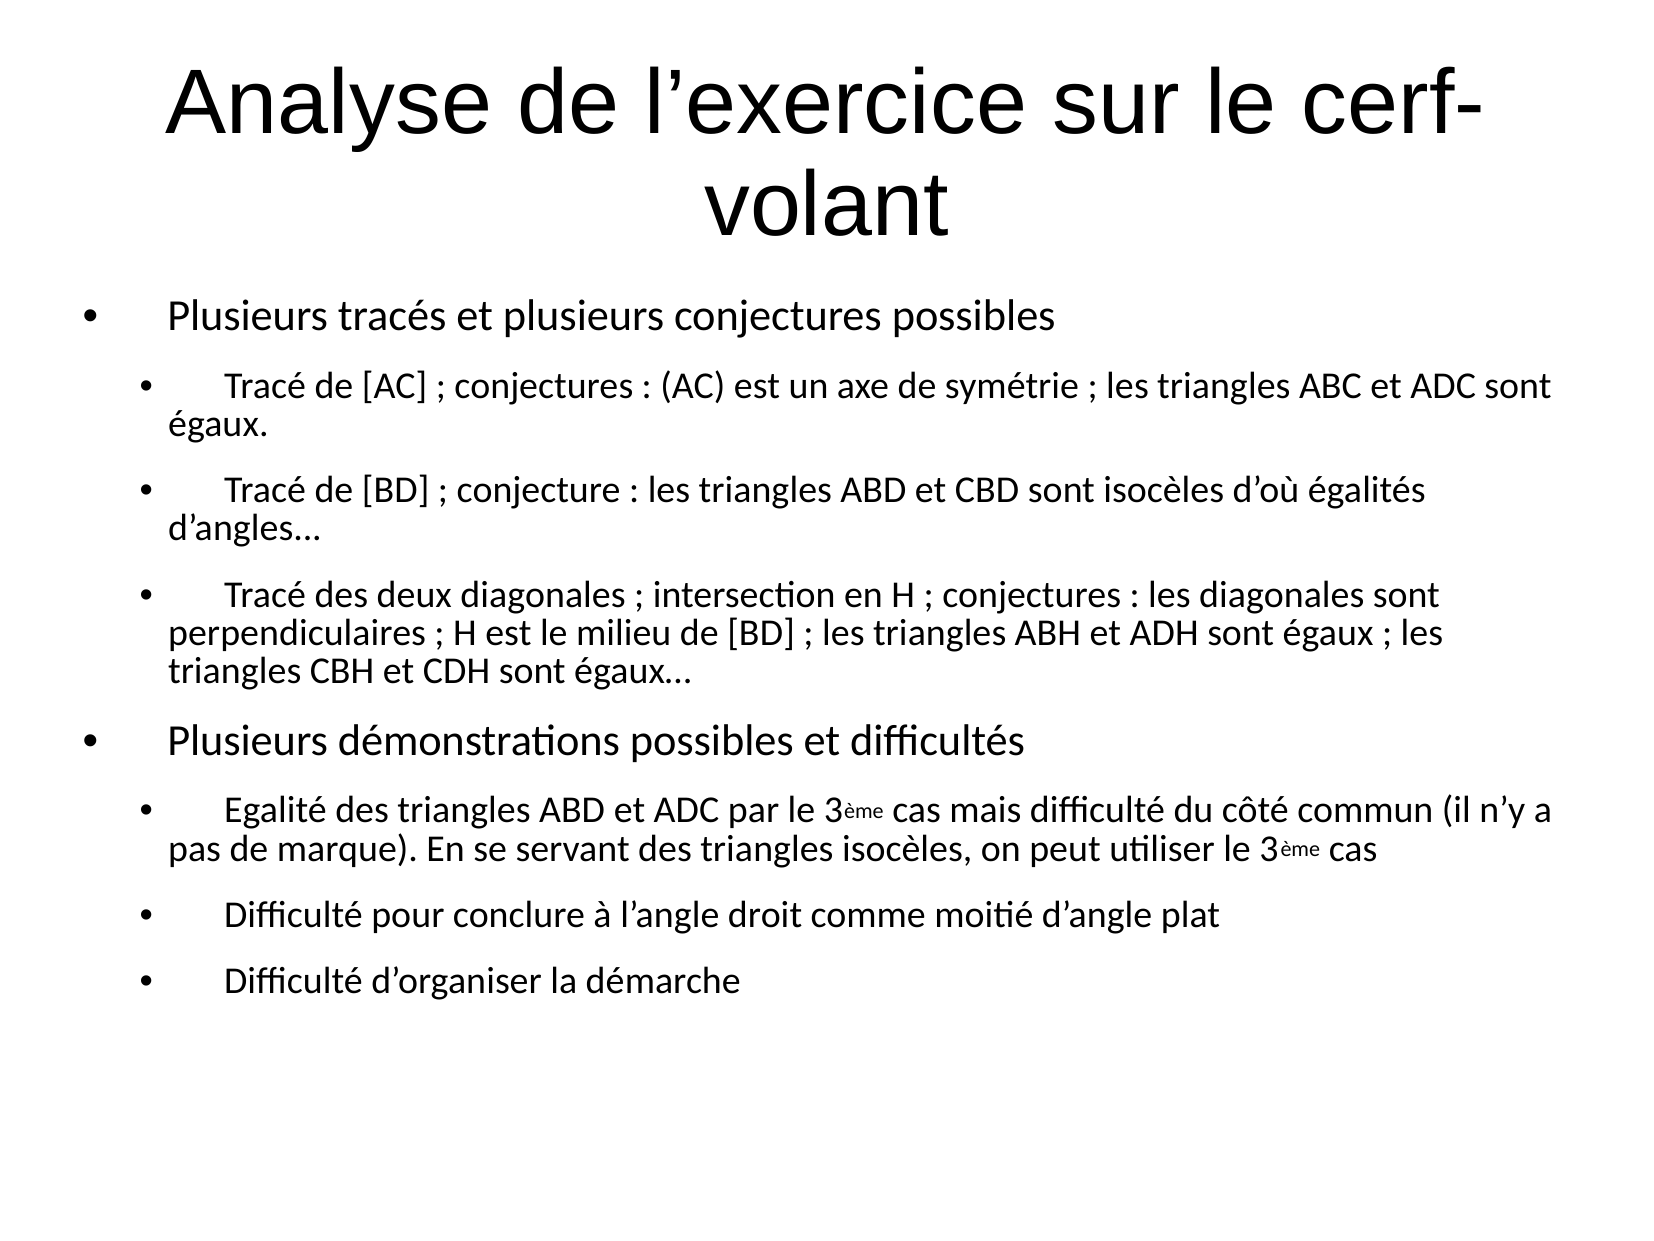

# Analyse de l’exercice sur le cerf-volant
•	Plusieurs tracés et plusieurs conjectures possibles
•	Tracé de [AC] ; conjectures : (AC) est un axe de symétrie ; les triangles ABC et ADC sont égaux.
•	Tracé de [BD] ; conjecture : les triangles ABD et CBD sont isocèles d’où égalités d’angles...
•	Tracé des deux diagonales ; intersection en H ; conjectures : les diagonales sont perpendiculaires ; H est le milieu de [BD] ; les triangles ABH et ADH sont égaux ; les triangles CBH et CDH sont égaux…
•	Plusieurs démonstrations possibles et difficultés
•	Egalité des triangles ABD et ADC par le 3ème cas mais difficulté du côté commun (il n’y a pas de marque). En se servant des triangles isocèles, on peut utiliser le 3ème cas
•	Difficulté pour conclure à l’angle droit comme moitié d’angle plat
•	Difficulté d’organiser la démarche